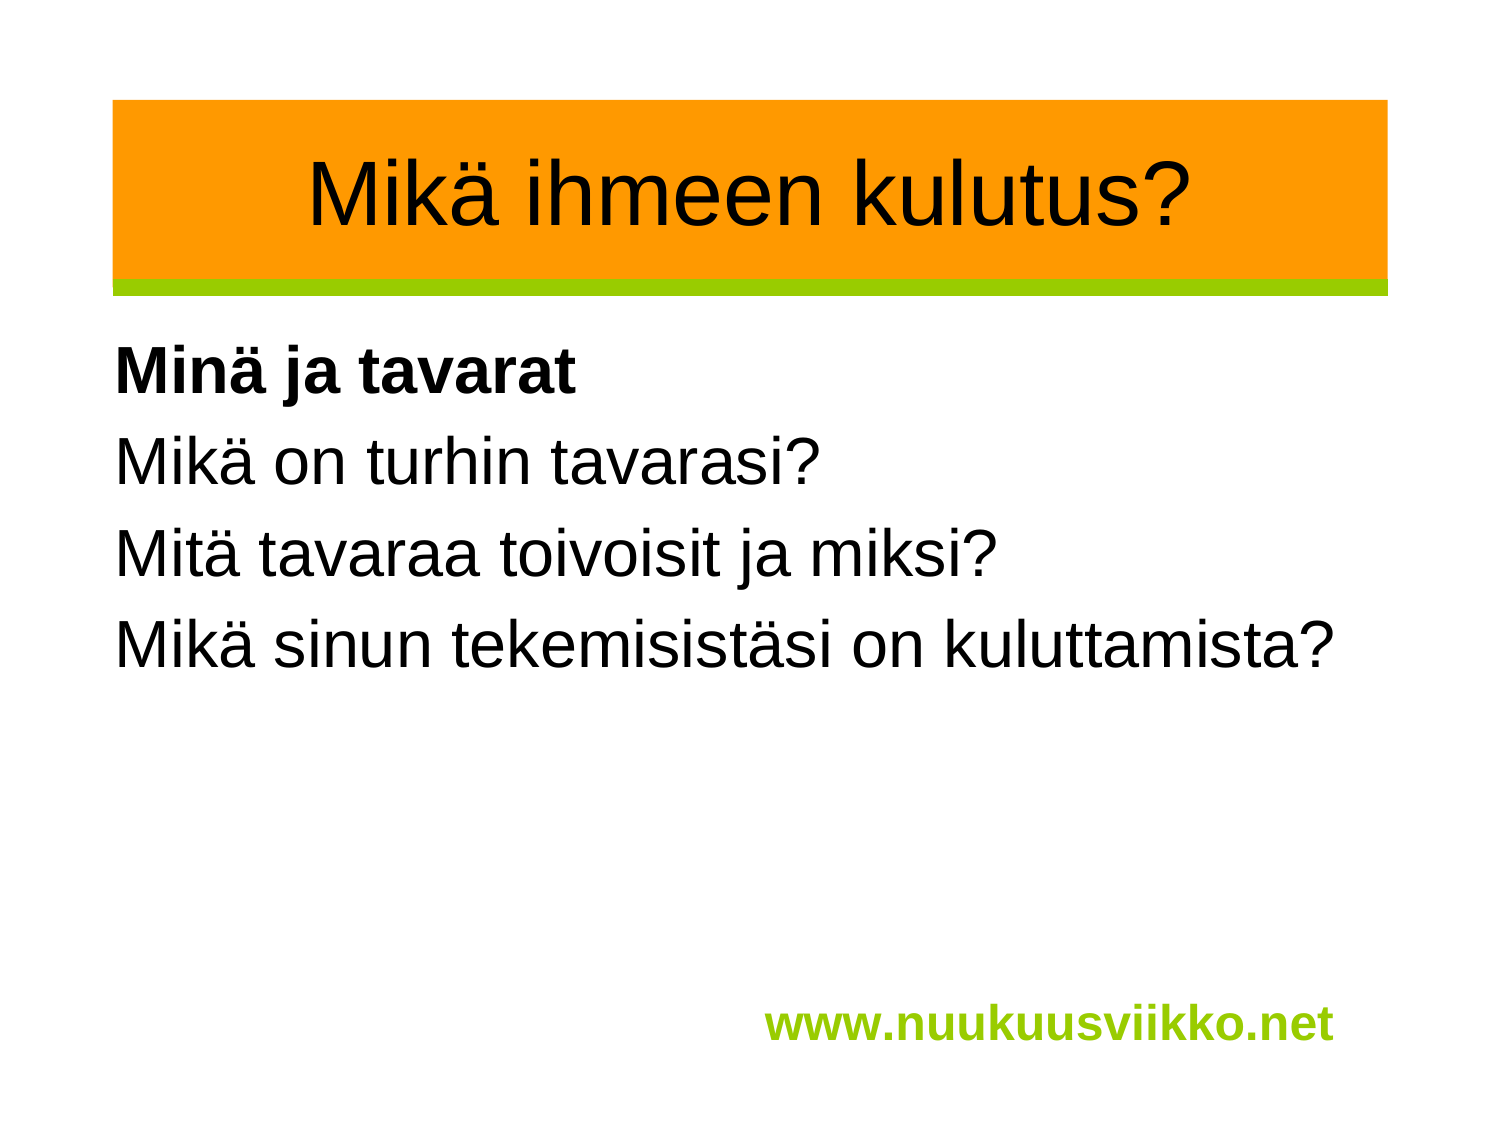

# Mikä ihmeen kulutus?
Minä ja tavarat
Mikä on turhin tavarasi?
Mitä tavaraa toivoisit ja miksi?
Mikä sinun tekemisistäsi on kuluttamista?
www.nuukuusviikko.net